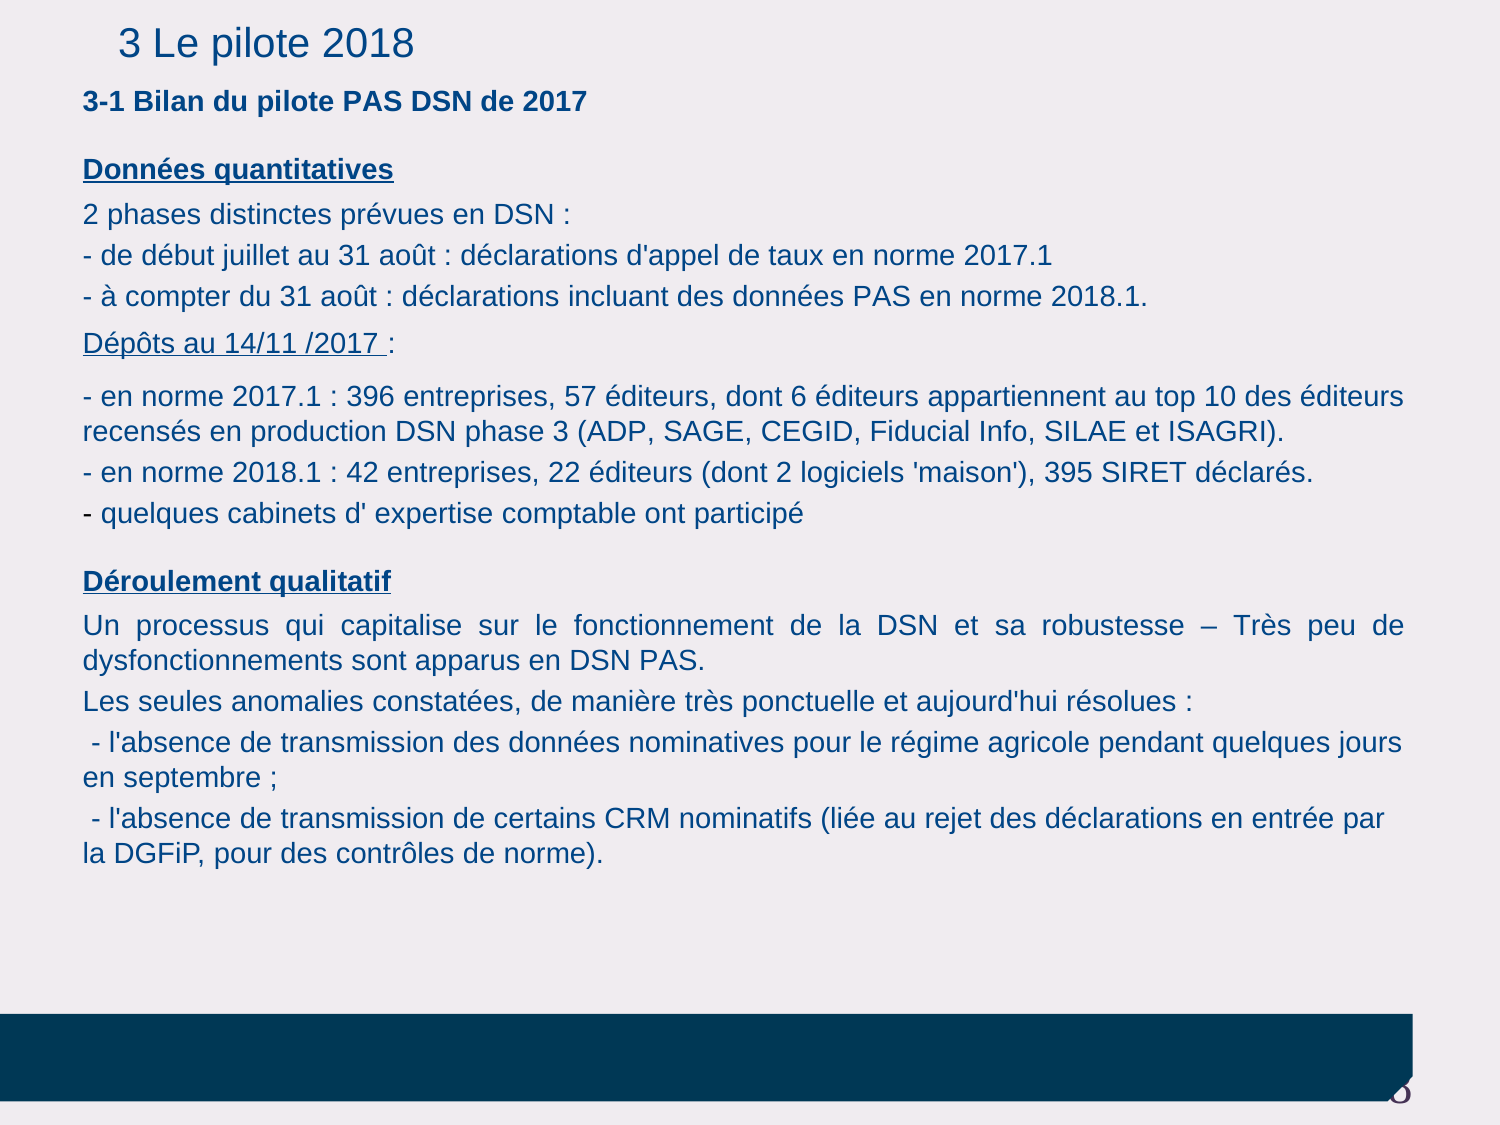

# 3 Le pilote 2018
3-1 Bilan du pilote PAS DSN de 2017
Données quantitatives
2 phases distinctes prévues en DSN :
- de début juillet au 31 août : déclarations d'appel de taux en norme 2017.1
- à compter du 31 août : déclarations incluant des données PAS en norme 2018.1.
Dépôts au 14/11 /2017 :
- en norme 2017.1 : 396 entreprises, 57 éditeurs, dont 6 éditeurs appartiennent au top 10 des éditeurs recensés en production DSN phase 3 (ADP, SAGE, CEGID, Fiducial Info, SILAE et ISAGRI).
- en norme 2018.1 : 42 entreprises, 22 éditeurs (dont 2 logiciels 'maison'), 395 SIRET déclarés.
- quelques cabinets d' expertise comptable ont participé
Déroulement qualitatif
Un processus qui capitalise sur le fonctionnement de la DSN et sa robustesse – Très peu de dysfonctionnements sont apparus en DSN PAS.
Les seules anomalies constatées, de manière très ponctuelle et aujourd'hui résolues :
 - l'absence de transmission des données nominatives pour le régime agricole pendant quelques jours en septembre ;
 - l'absence de transmission de certains CRM nominatifs (liée au rejet des déclarations en entrée par la DGFiP, pour des contrôles de norme).